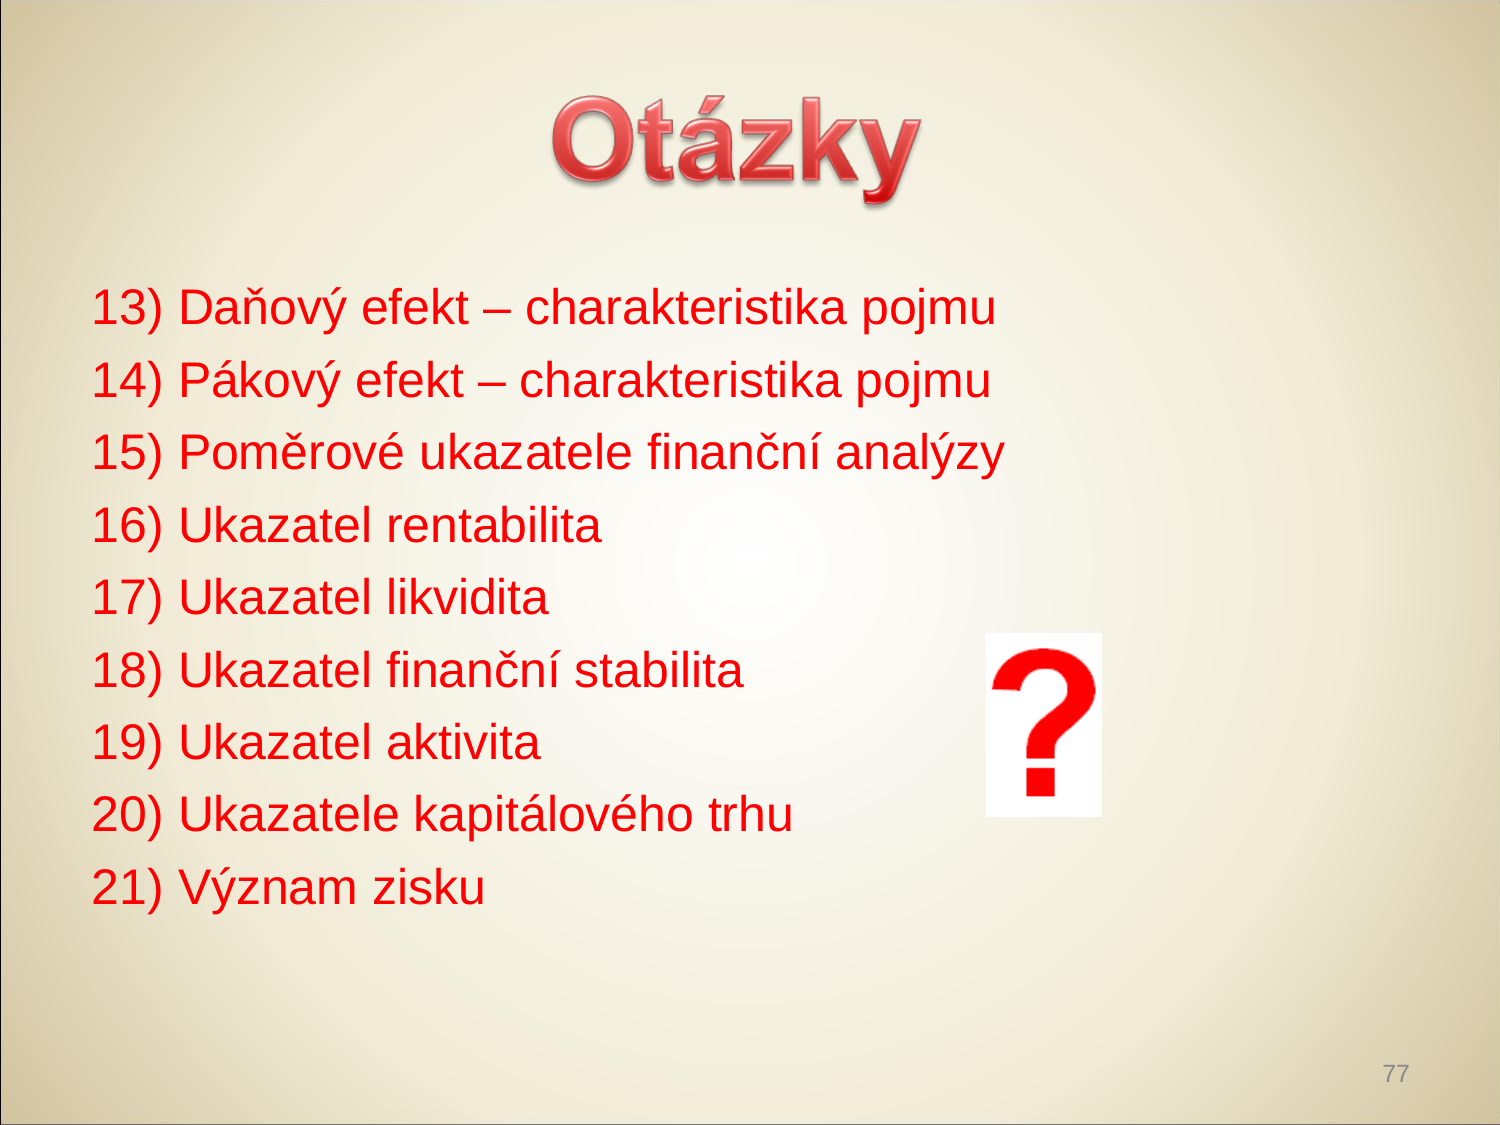

# 13) Daňový efekt – charakteristika pojmu
14) Pákový efekt – charakteristika pojmu
15) Poměrové ukazatele finanční analýzy
16) Ukazatel rentabilita
17) Ukazatel likvidita
18) Ukazatel finanční stabilita
19) Ukazatel aktivita
20) Ukazatele kapitálového trhu
21) Význam zisku